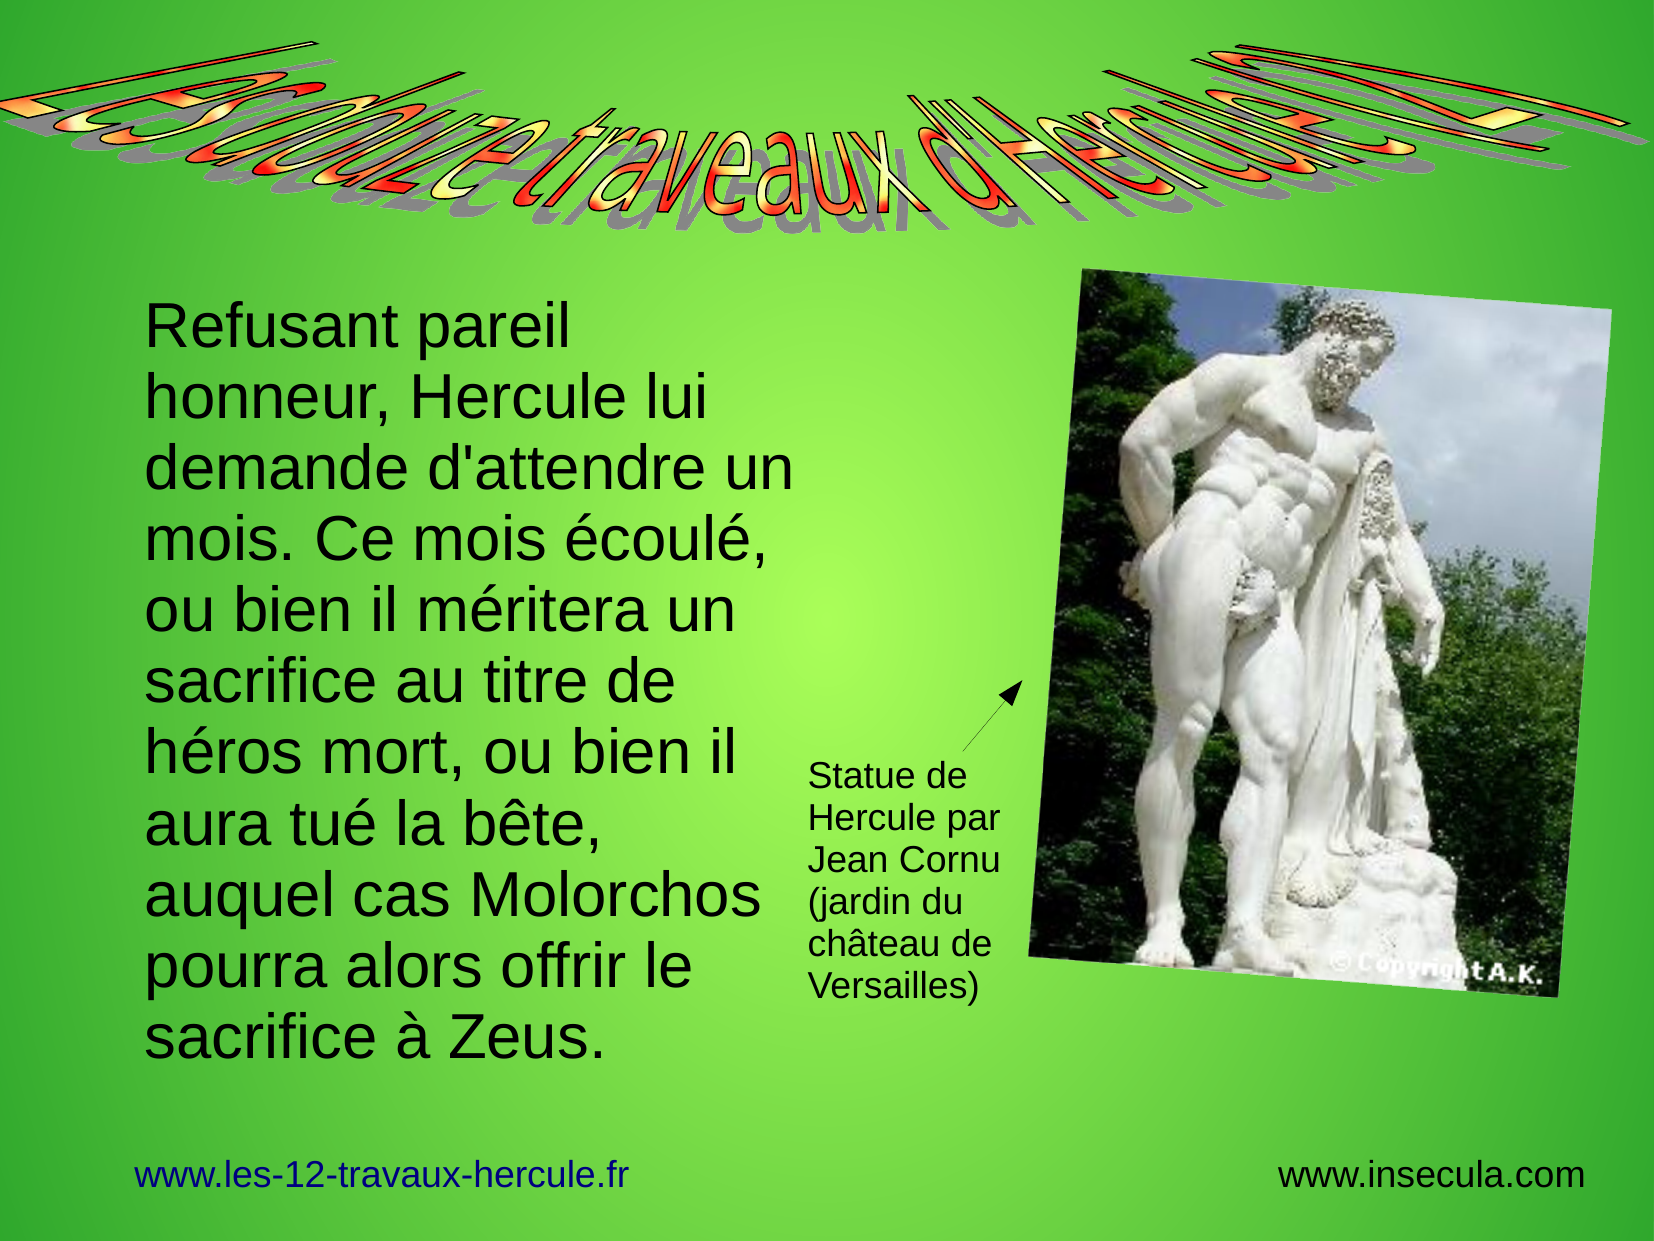

Les douze traveaux d'Hercule (2)
# Refusant pareil honneur, Hercule lui demande d'attendre un mois. Ce mois écoulé, ou bien il méritera un sacrifice au titre de héros mort, ou bien il aura tué la bête, auquel cas Molorchos pourra alors offrir le sacrifice à Zeus.
Statue de Hercule par Jean Cornu (jardin du château de Versailles)
www.les-12-travaux-hercule.fr www.insecula.com